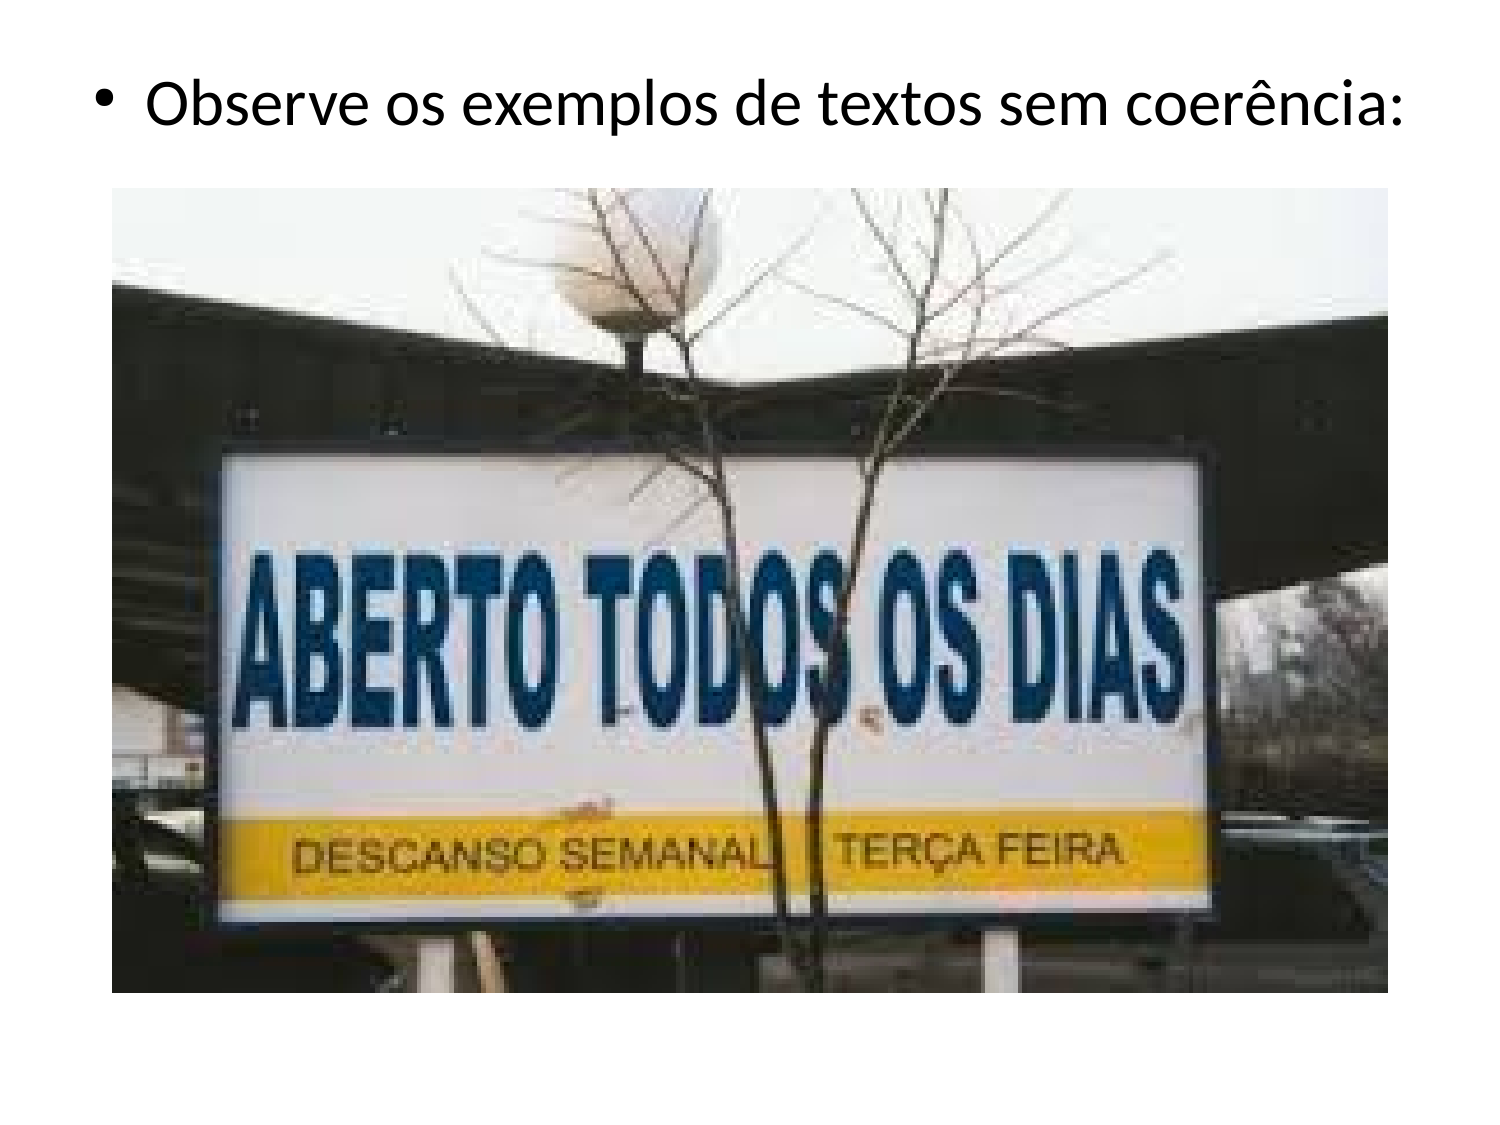

Observe os exemplos de textos sem coerência:
#